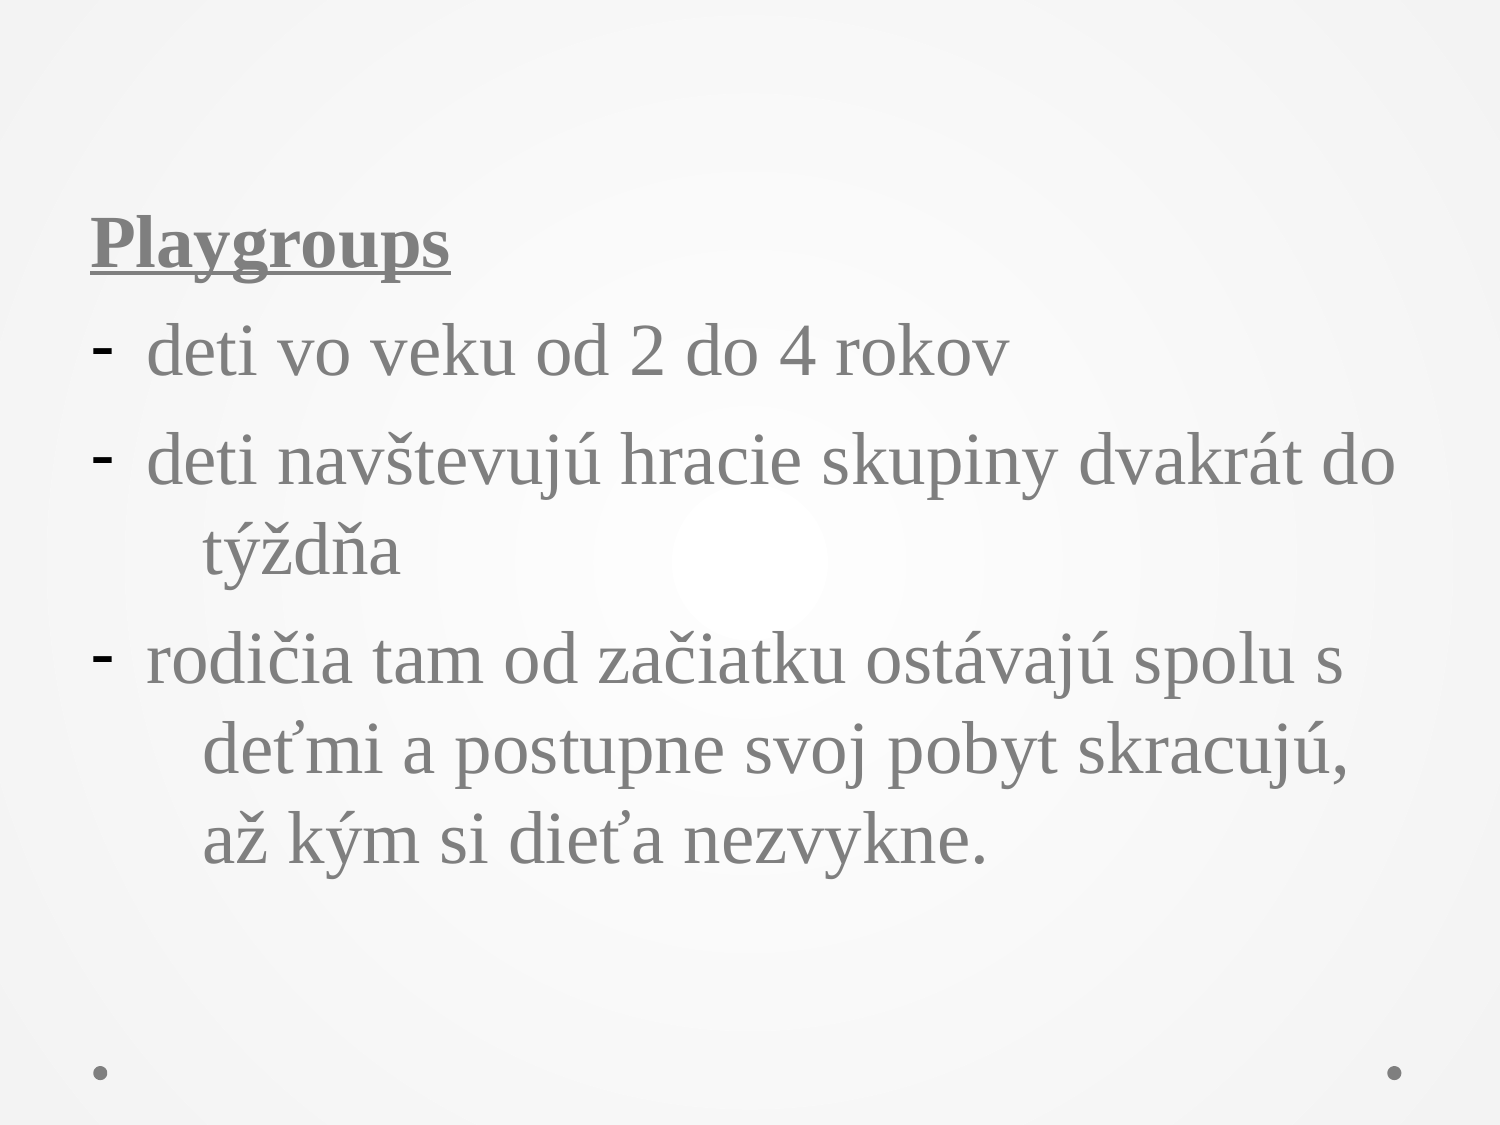

# Playgroups
deti vo veku od 2 do 4 rokov
deti navštevujú hracie skupiny dvakrát do týždňa
rodičia tam od začiatku ostávajú spolu s deťmi a postupne svoj pobyt skracujú, až kým si dieťa nezvykne.